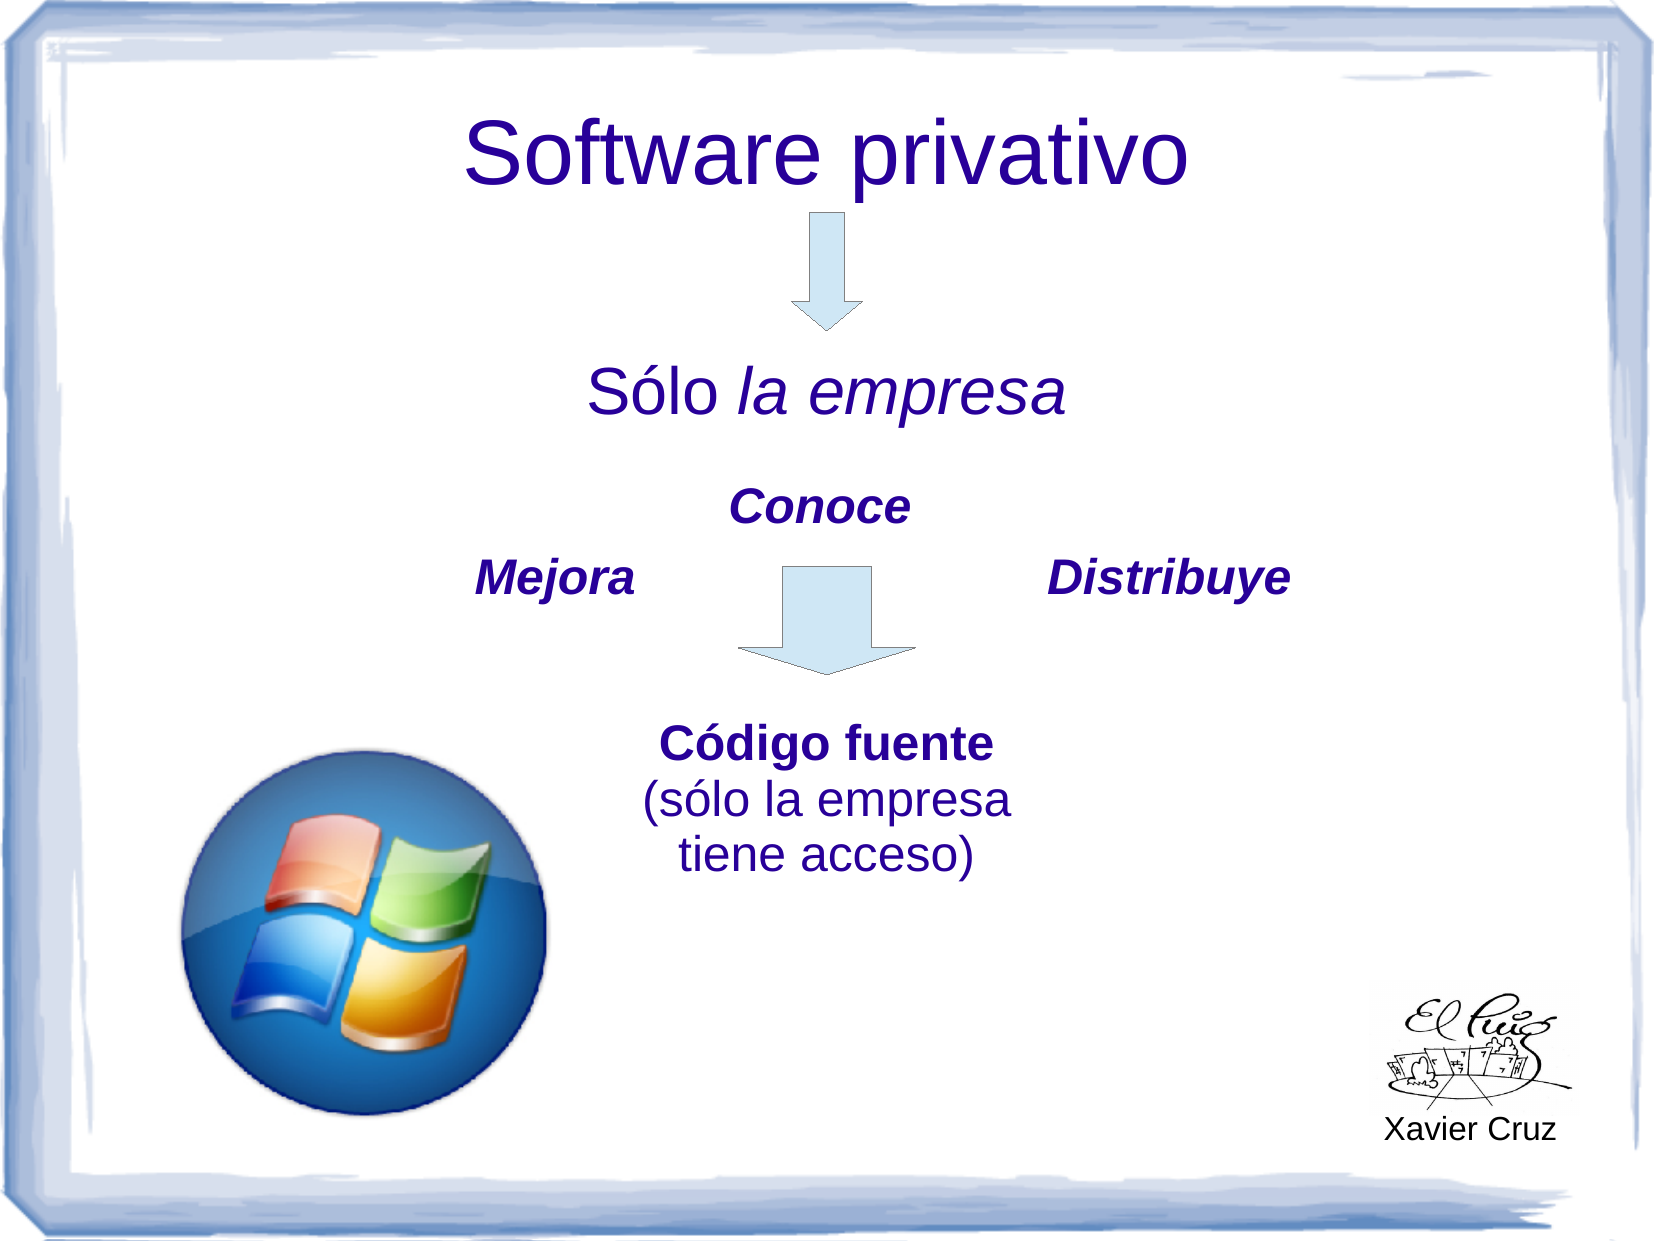

# Software privativo
Sólo la empresa
Conoce
Mejora
Distribuye
Código fuente (sólo la empresa tiene acceso)